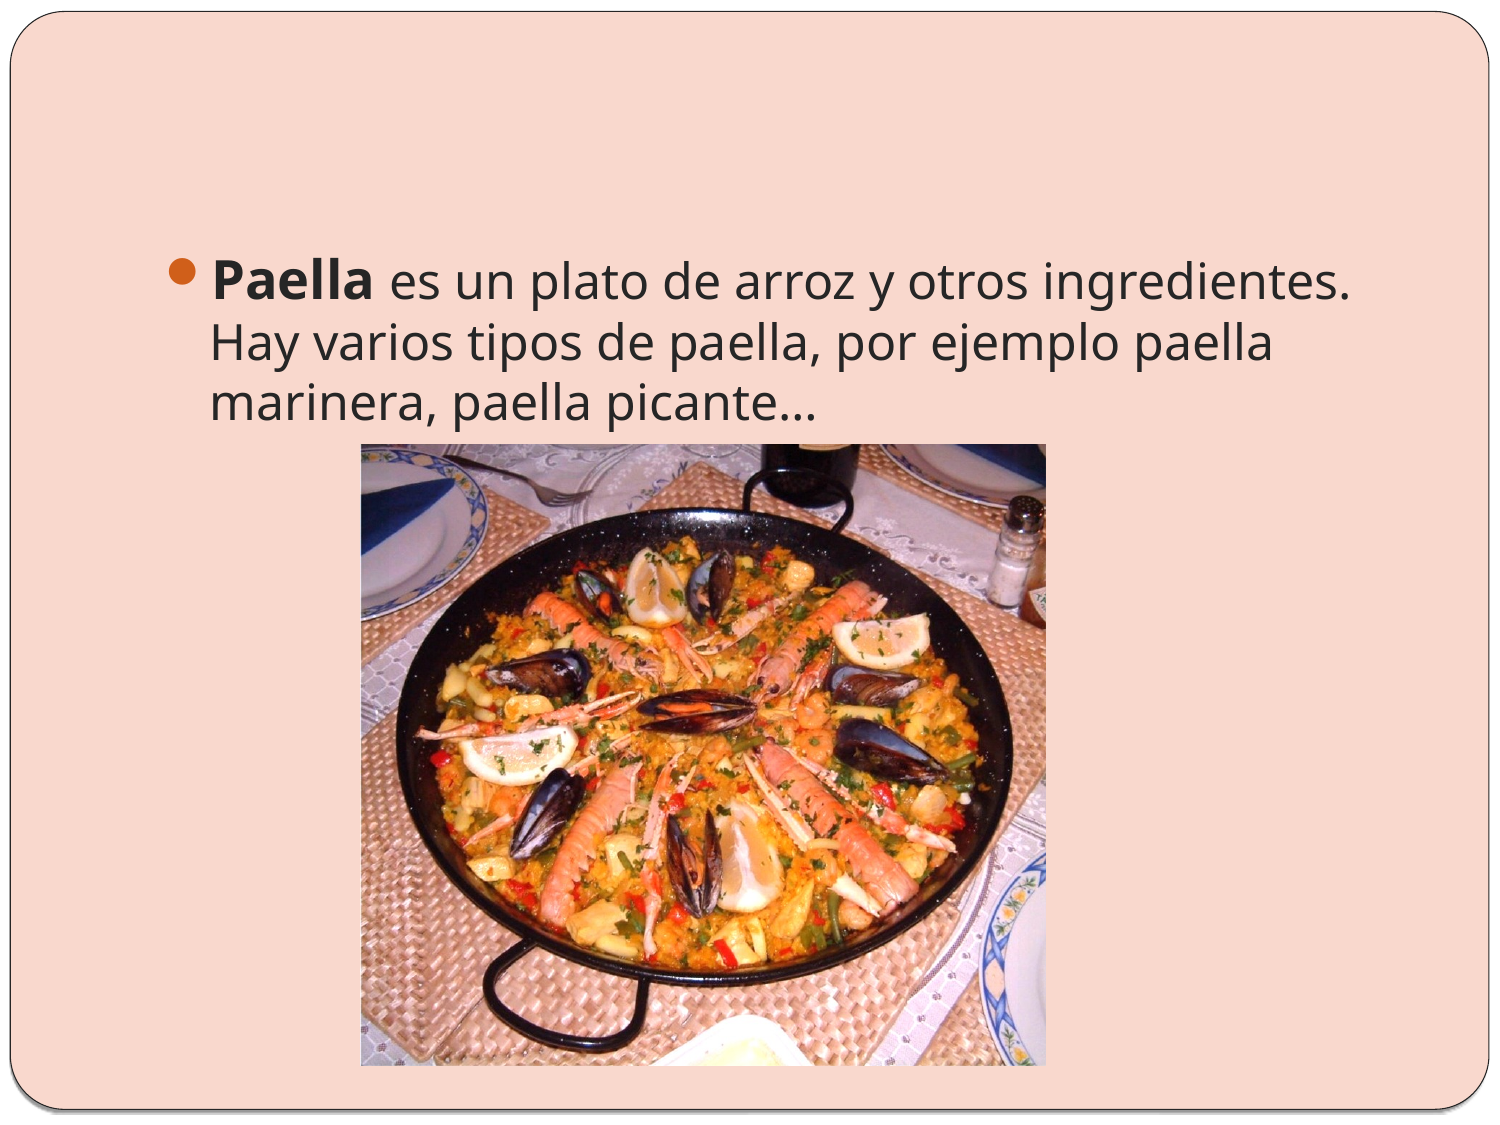

#
Paella es un plato de arroz y otros ingredientes. Hay varios tipos de paella, por ejemplo paella marinera, paella picante…